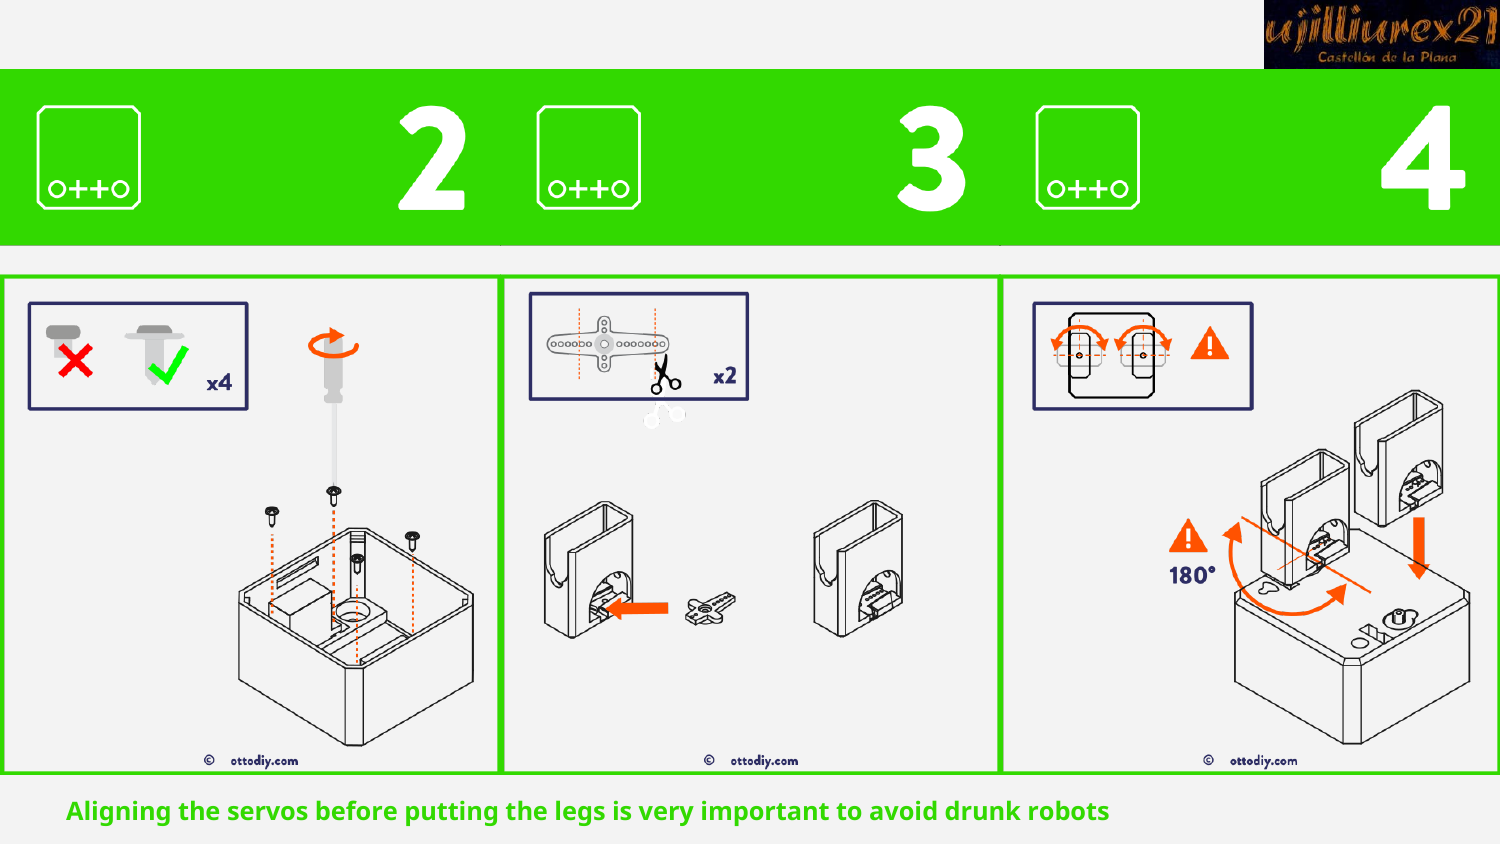

# Aligning the servos before putting the legs is very important to avoid drunk robots